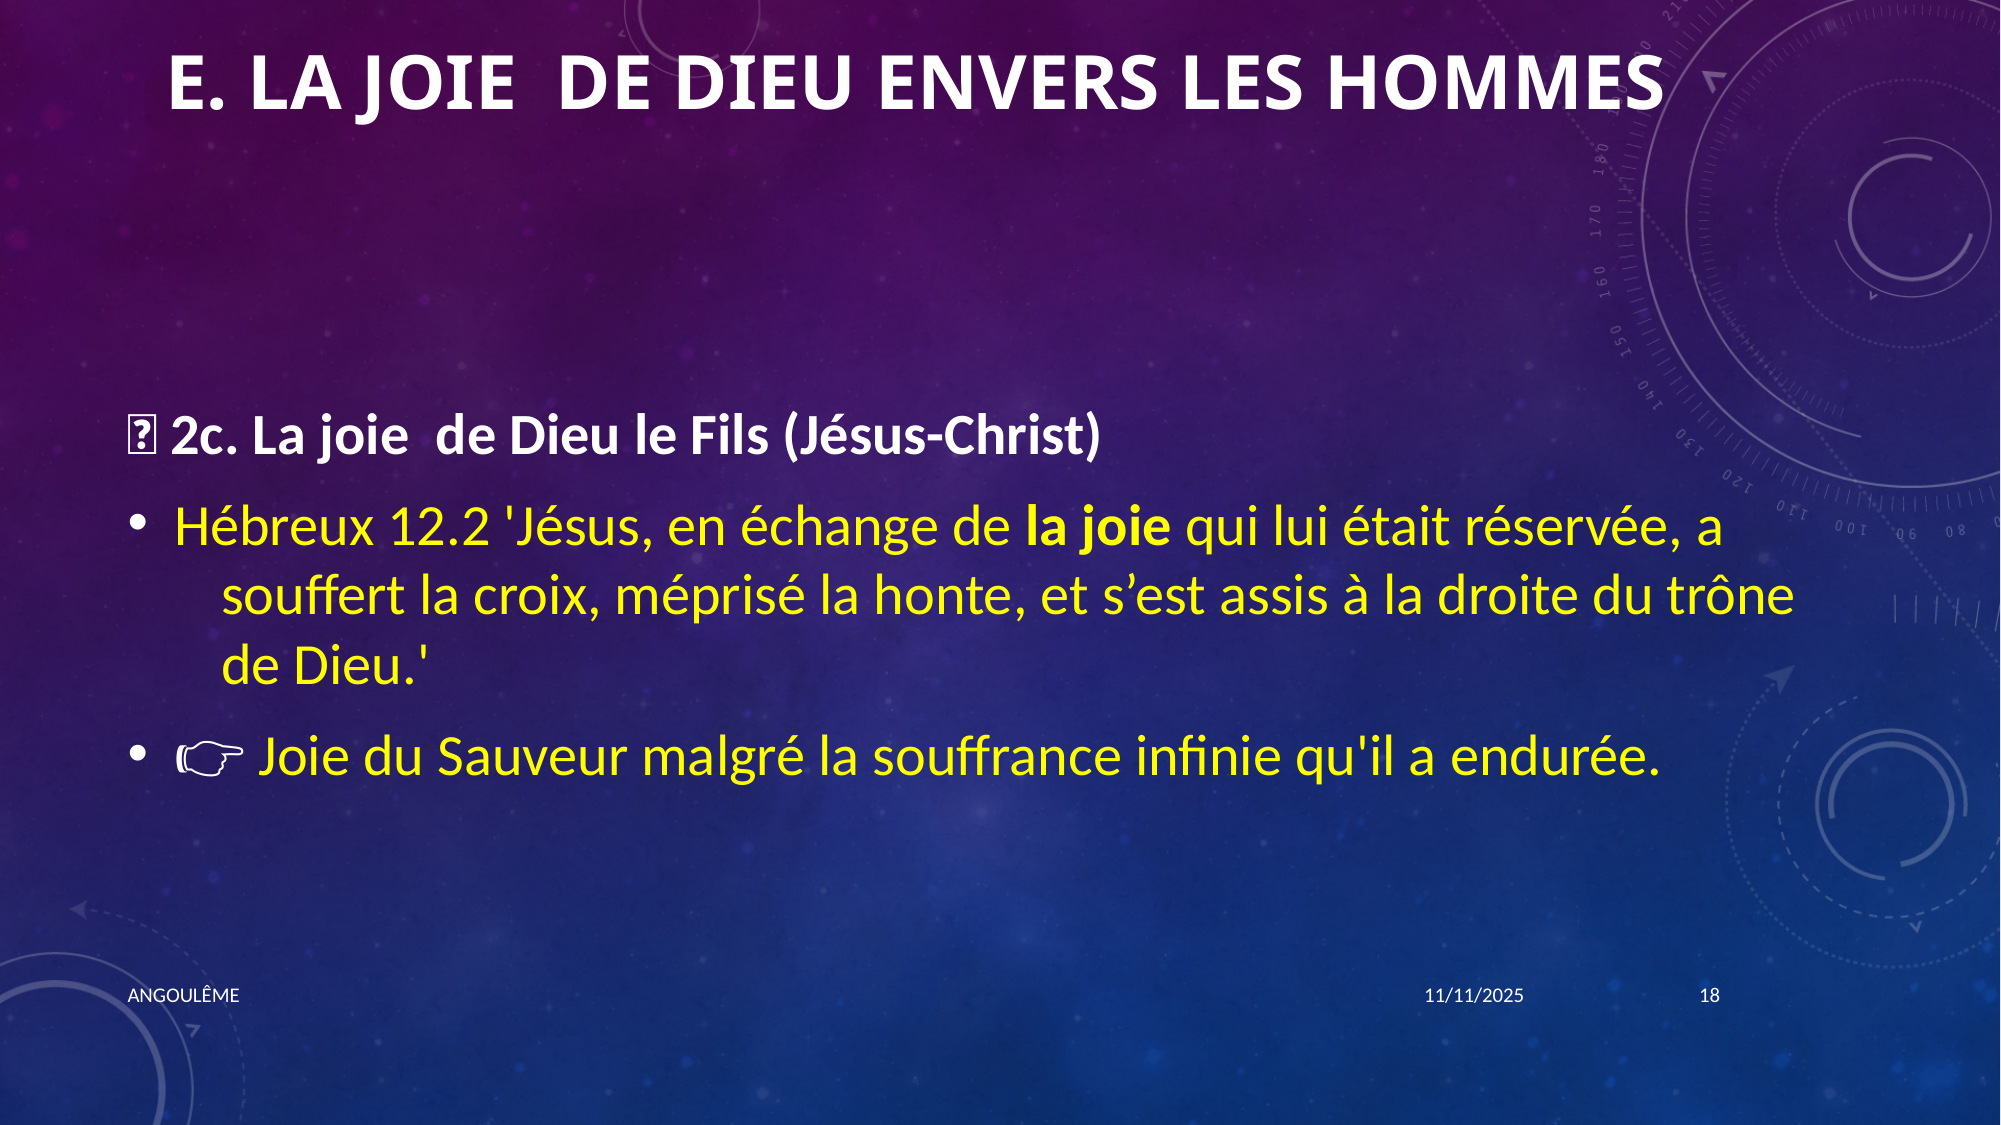

# E. La joie de Dieu envers les hommes
✨ 2c. La joie de Dieu le Fils (Jésus-Christ)
Hébreux 12.2 'Jésus, en échange de la joie qui lui était réservée, a souffert la croix, méprisé la honte, et s’est assis à la droite du trône de Dieu.'
👉 Joie du Sauveur malgré la souffrance infinie qu'il a endurée.
ANGOULÊME
11/11/2025
18